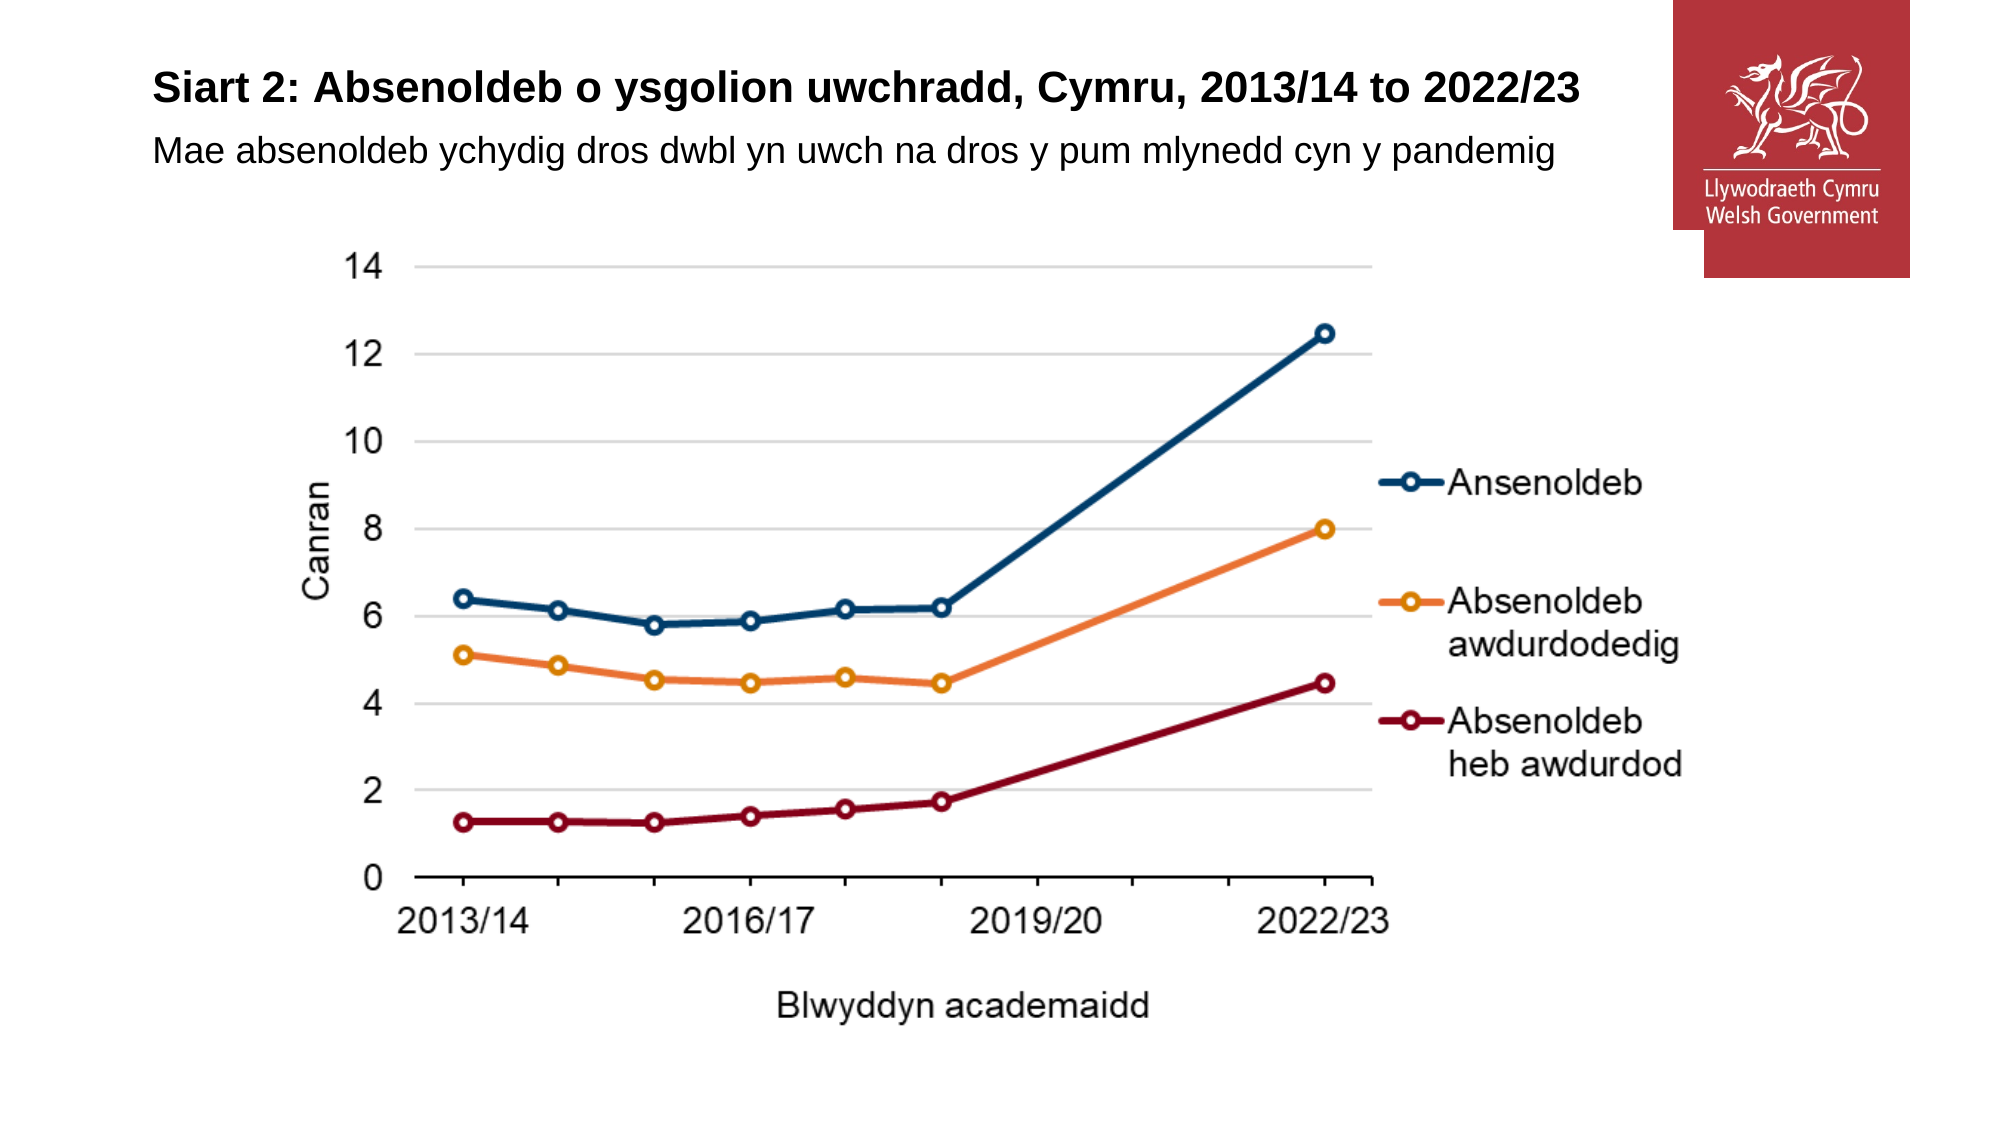

# Siart 2: Absenoldeb o ysgolion uwchradd, Cymru, 2013/14 to 2022/23
Mae absenoldeb ychydig dros dwbl yn uwch na dros y pum mlynedd cyn y pandemig